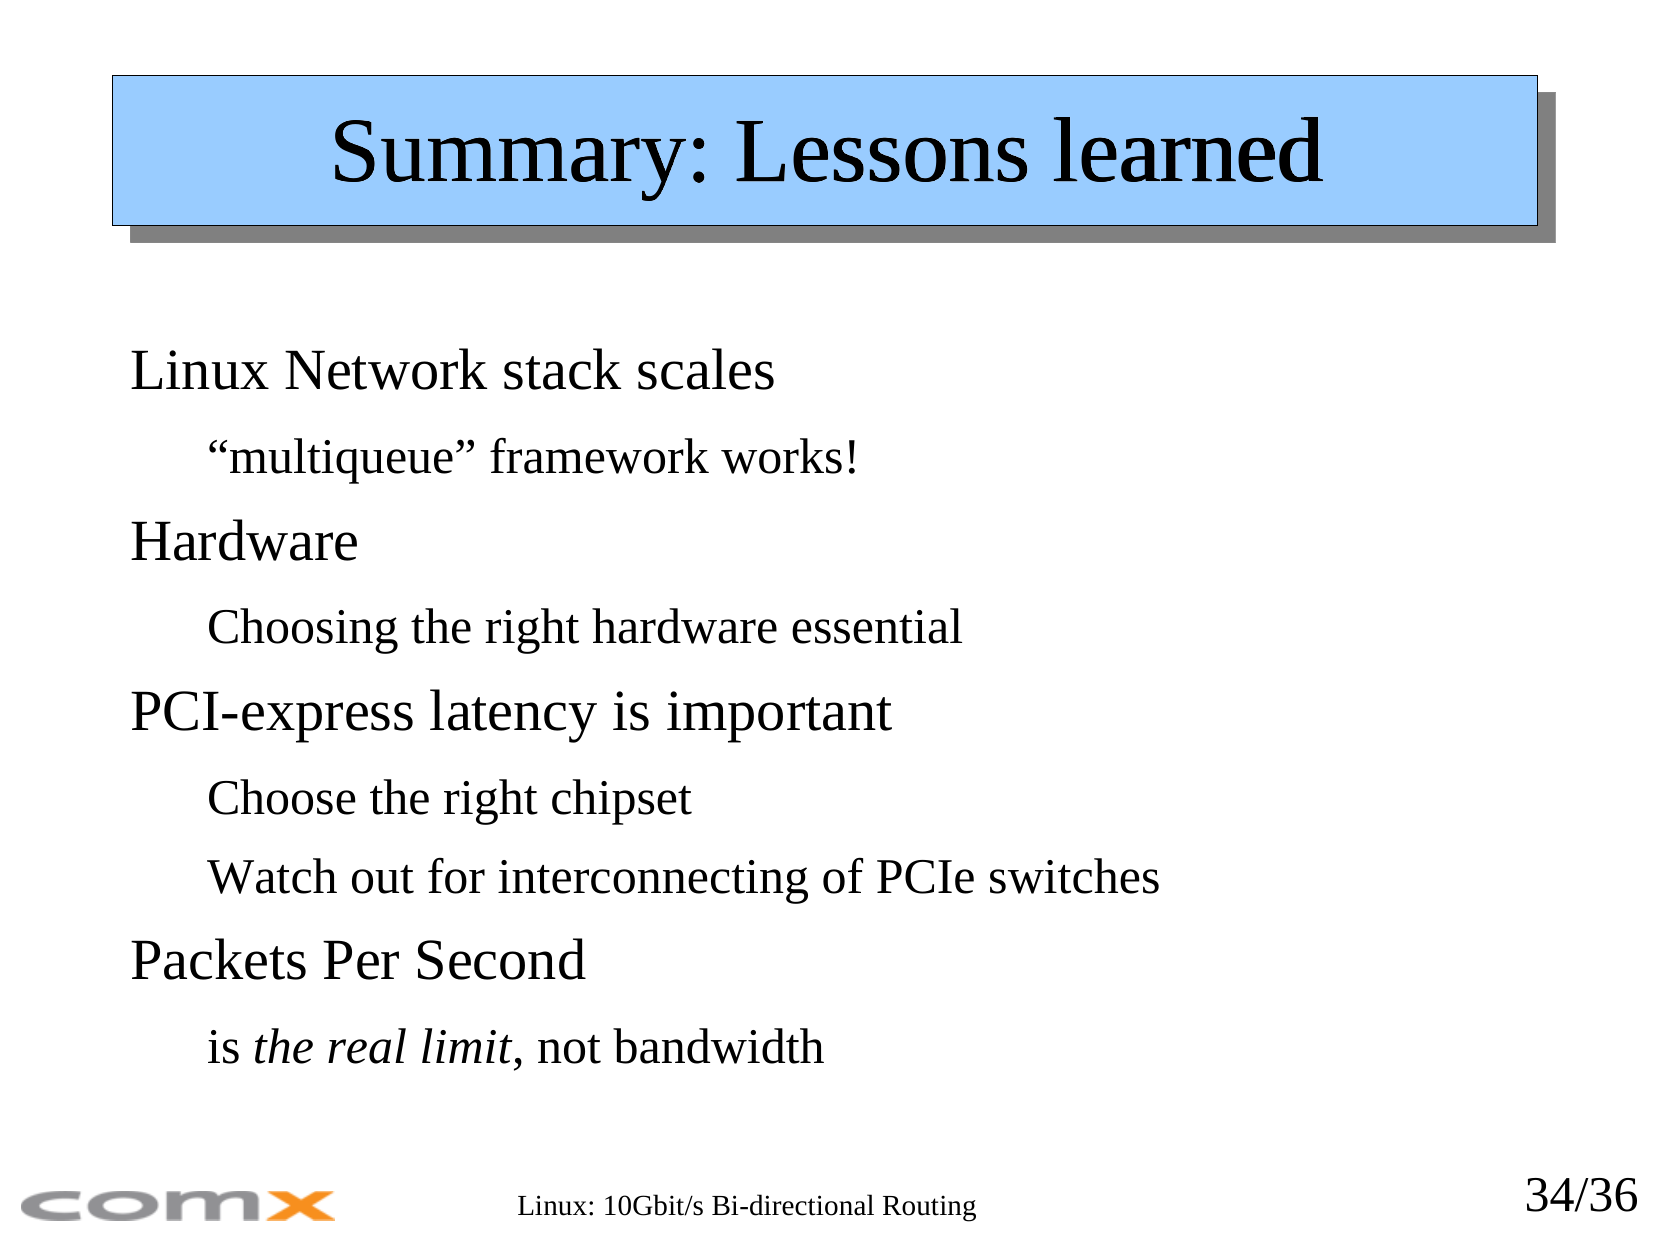

# Summary: Lessons learned
Linux Network stack scales
“multiqueue” framework works!
Hardware
Choosing the right hardware essential
PCI-express latency is important
Choose the right chipset
Watch out for interconnecting of PCIe switches
Packets Per Second
is the real limit, not bandwidth